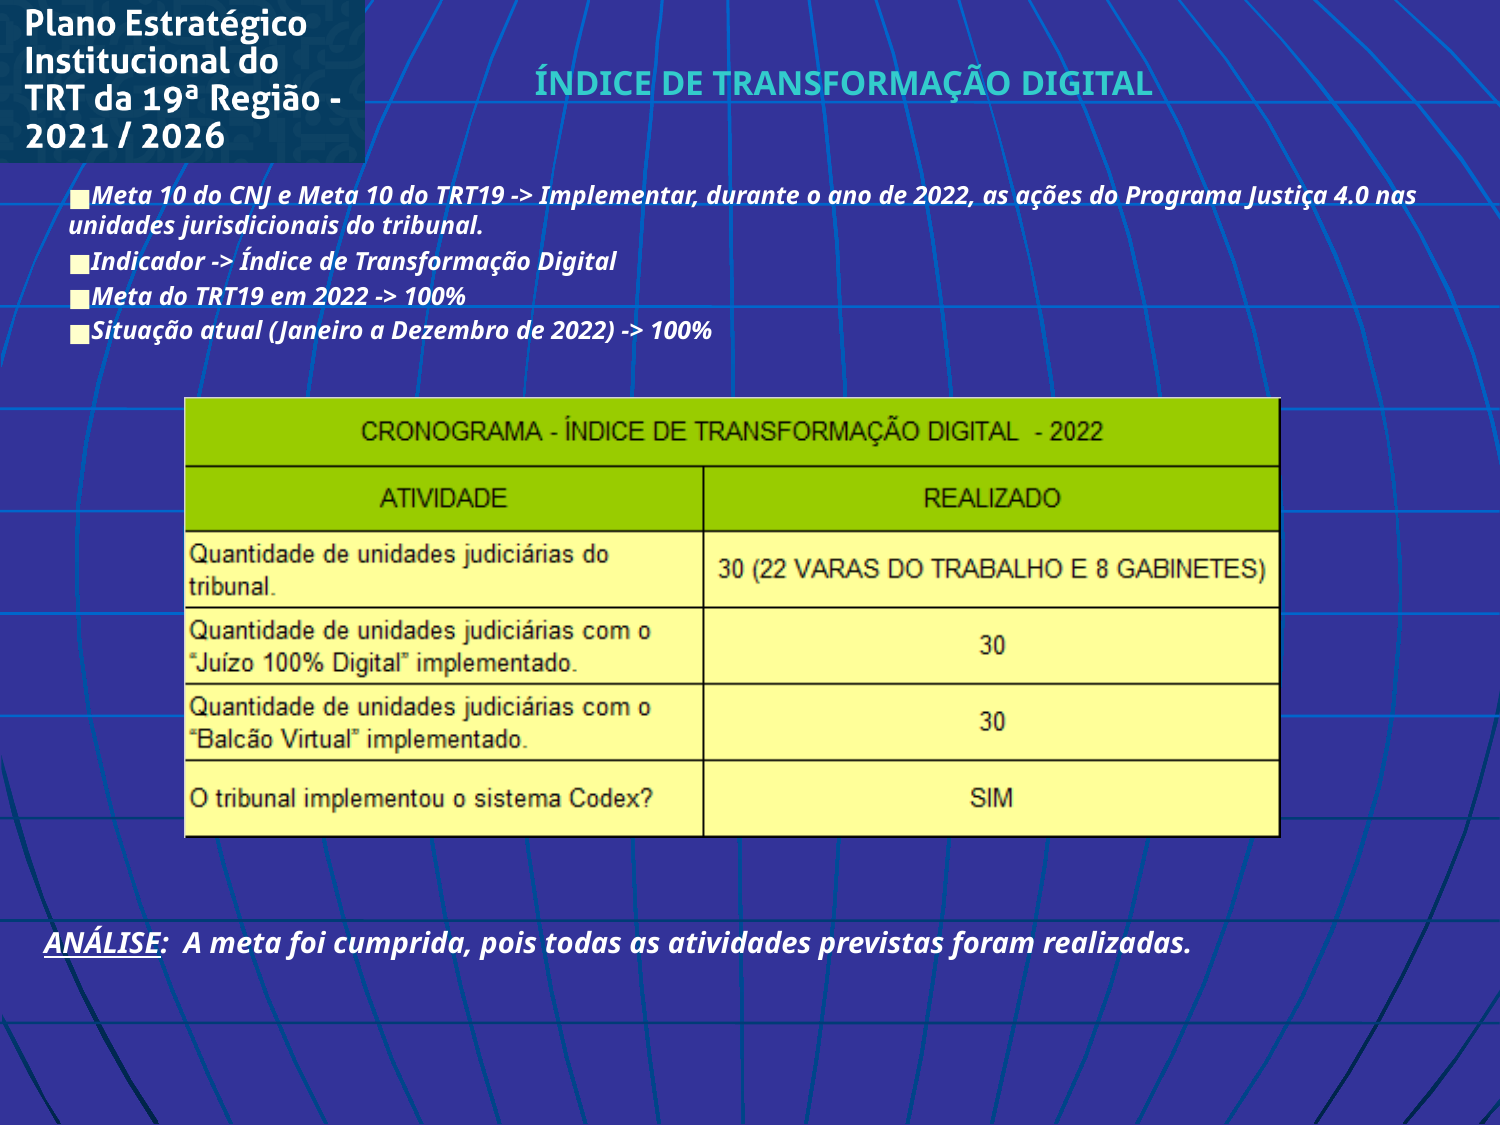

ÍNDICE DE TRANSFORMAÇÃO DIGITAL
Meta 10 do CNJ e Meta 10 do TRT19 -> Implementar, durante o ano de 2022, as ações do Programa Justiça 4.0 nas unidades jurisdicionais do tribunal.
Indicador -> Índice de Transformação Digital
Meta do TRT19 em 2022 -> 100%
Situação atual (Janeiro a Dezembro de 2022) -> 100%
ANÁLISE: A meta foi cumprida, pois todas as atividades previstas foram realizadas.